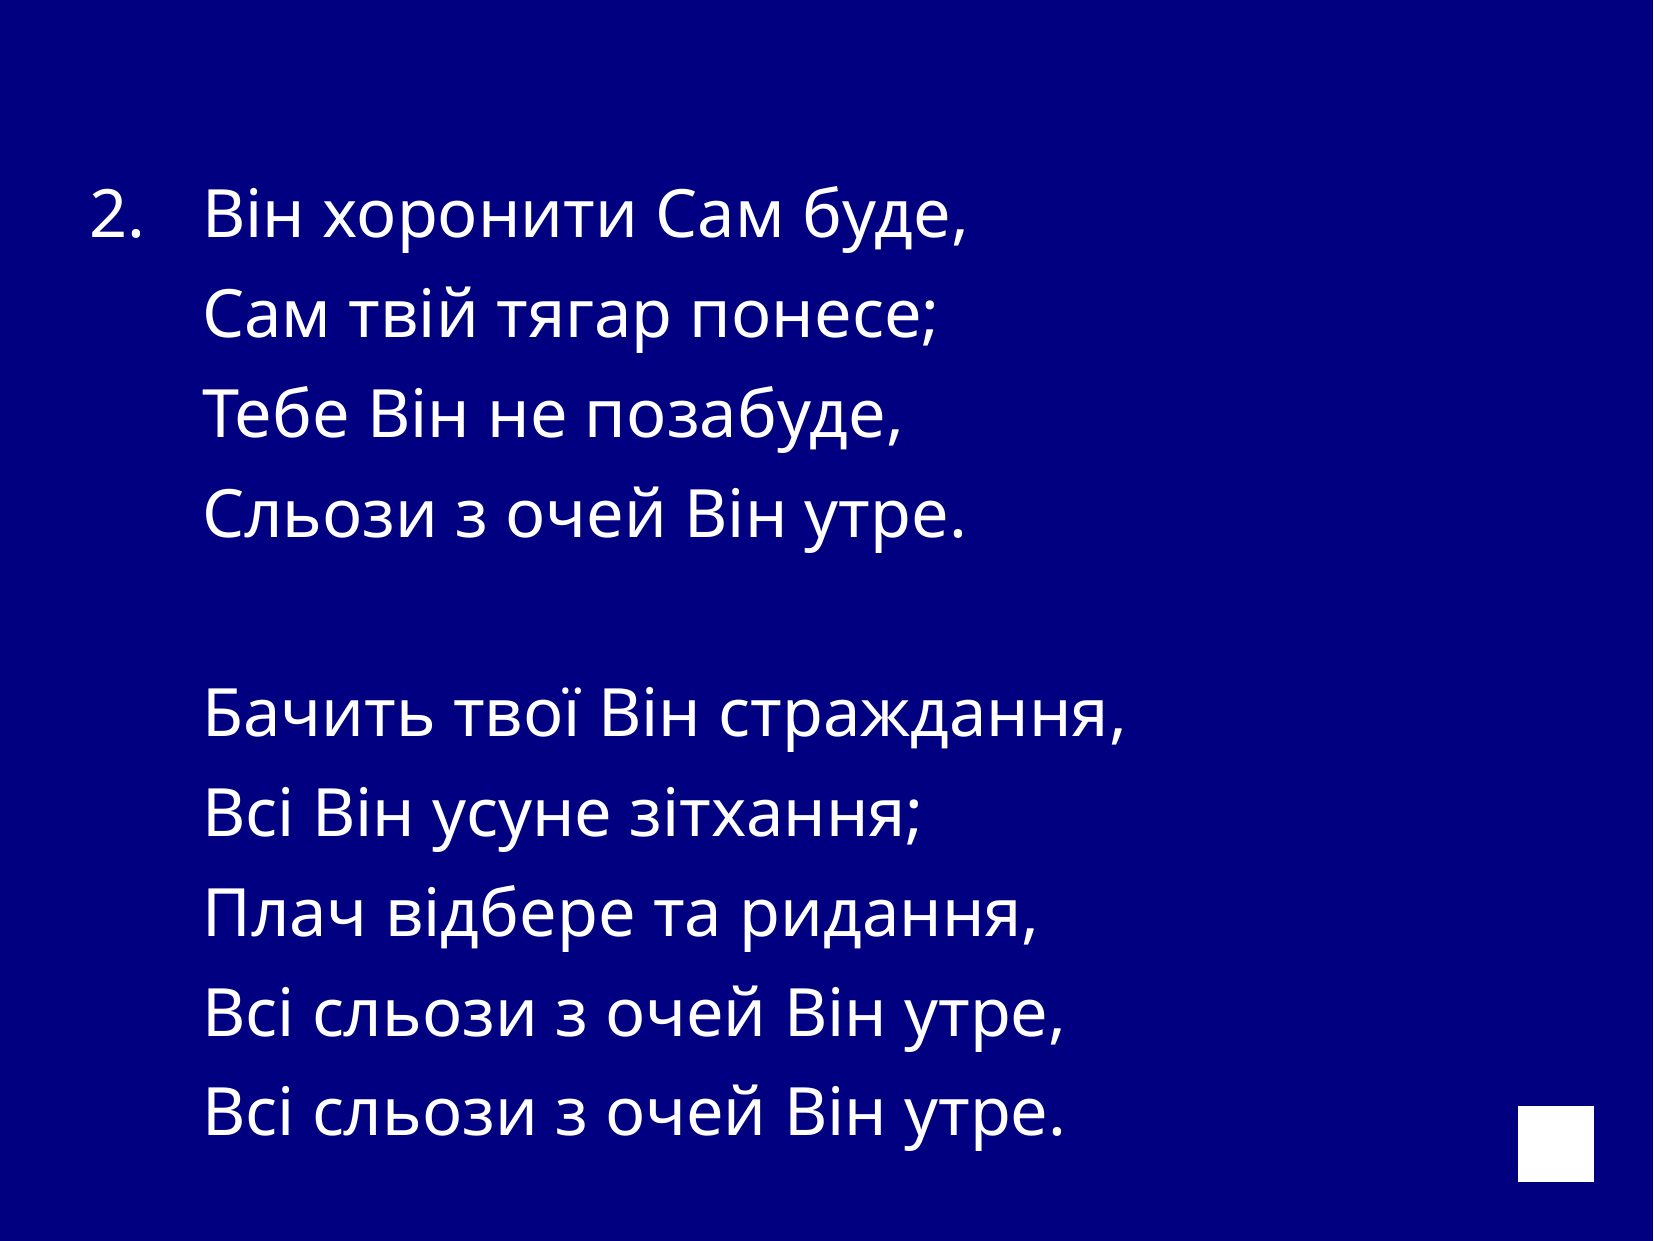

2.	Він хоронити Сам буде,
	Сам твій тягар понесе;
	Тебе Він не позабуде,
	Сльози з очей Він утре.
	Бачить твої Він страждання,
	Всі Він усуне зітхання;
	Плач відбере та ридання,
	Всі сльози з очей Він утре,
	Всі сльози з очей Він утре.